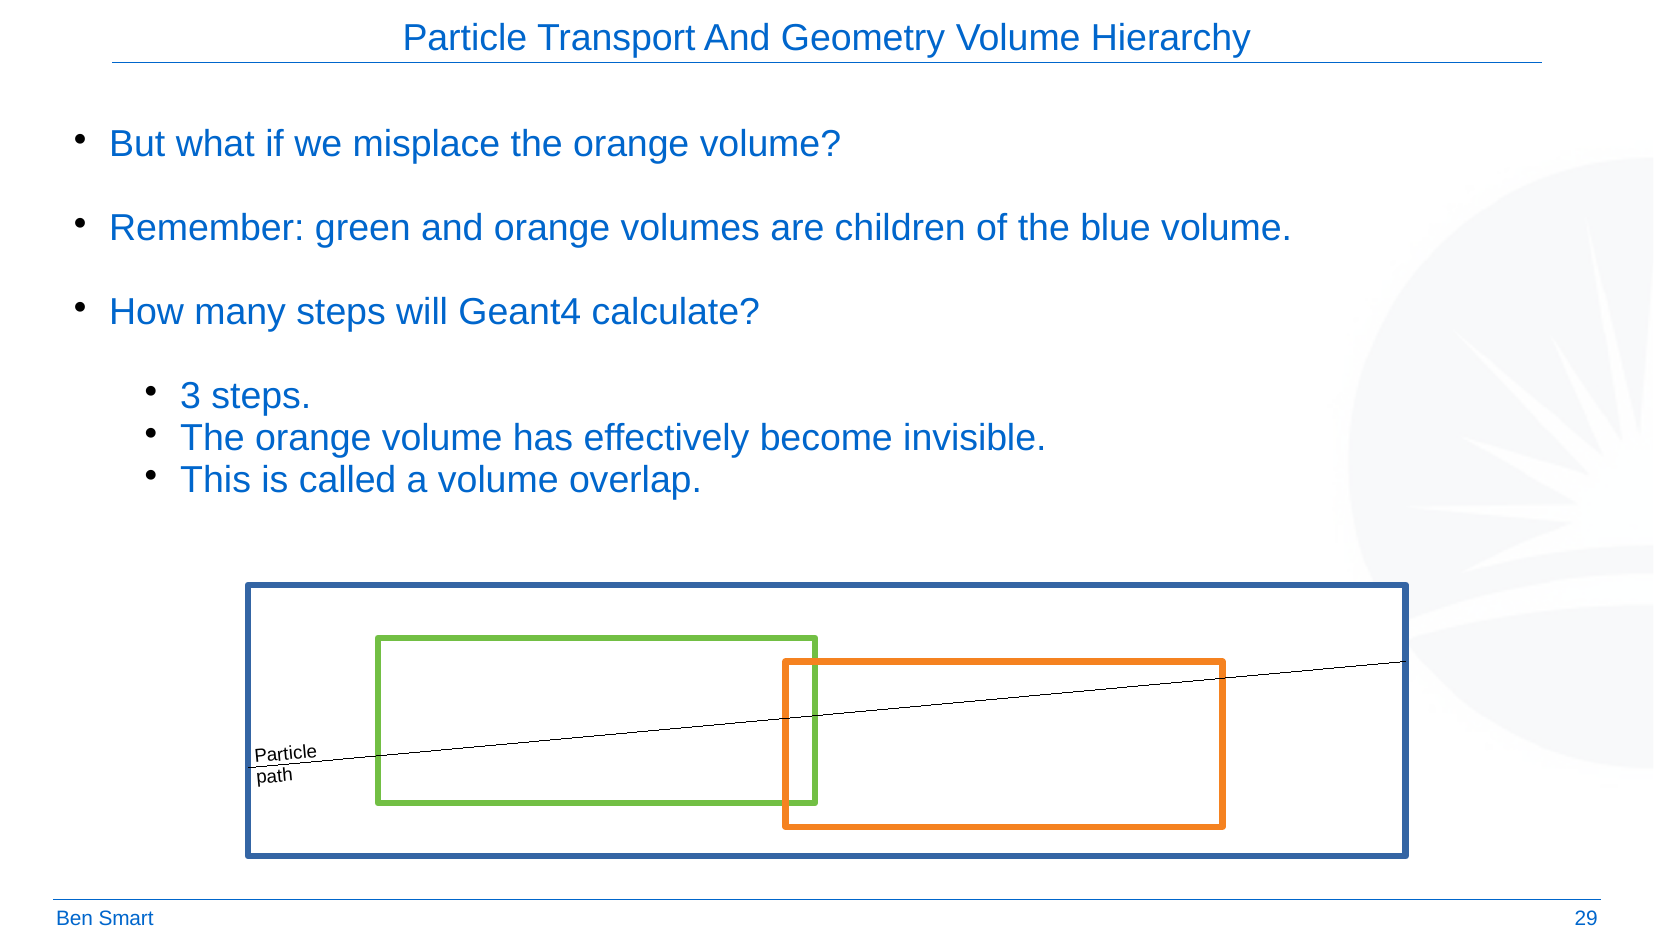

Particle Transport And Geometry Volume Hierarchy
But what if we misplace the orange volume?
Remember: green and orange volumes are children of the blue volume.
How many steps will Geant4 calculate?
3 steps.
The orange volume has effectively become invisible.
This is called a volume overlap.
Particle
path
Ben Smart